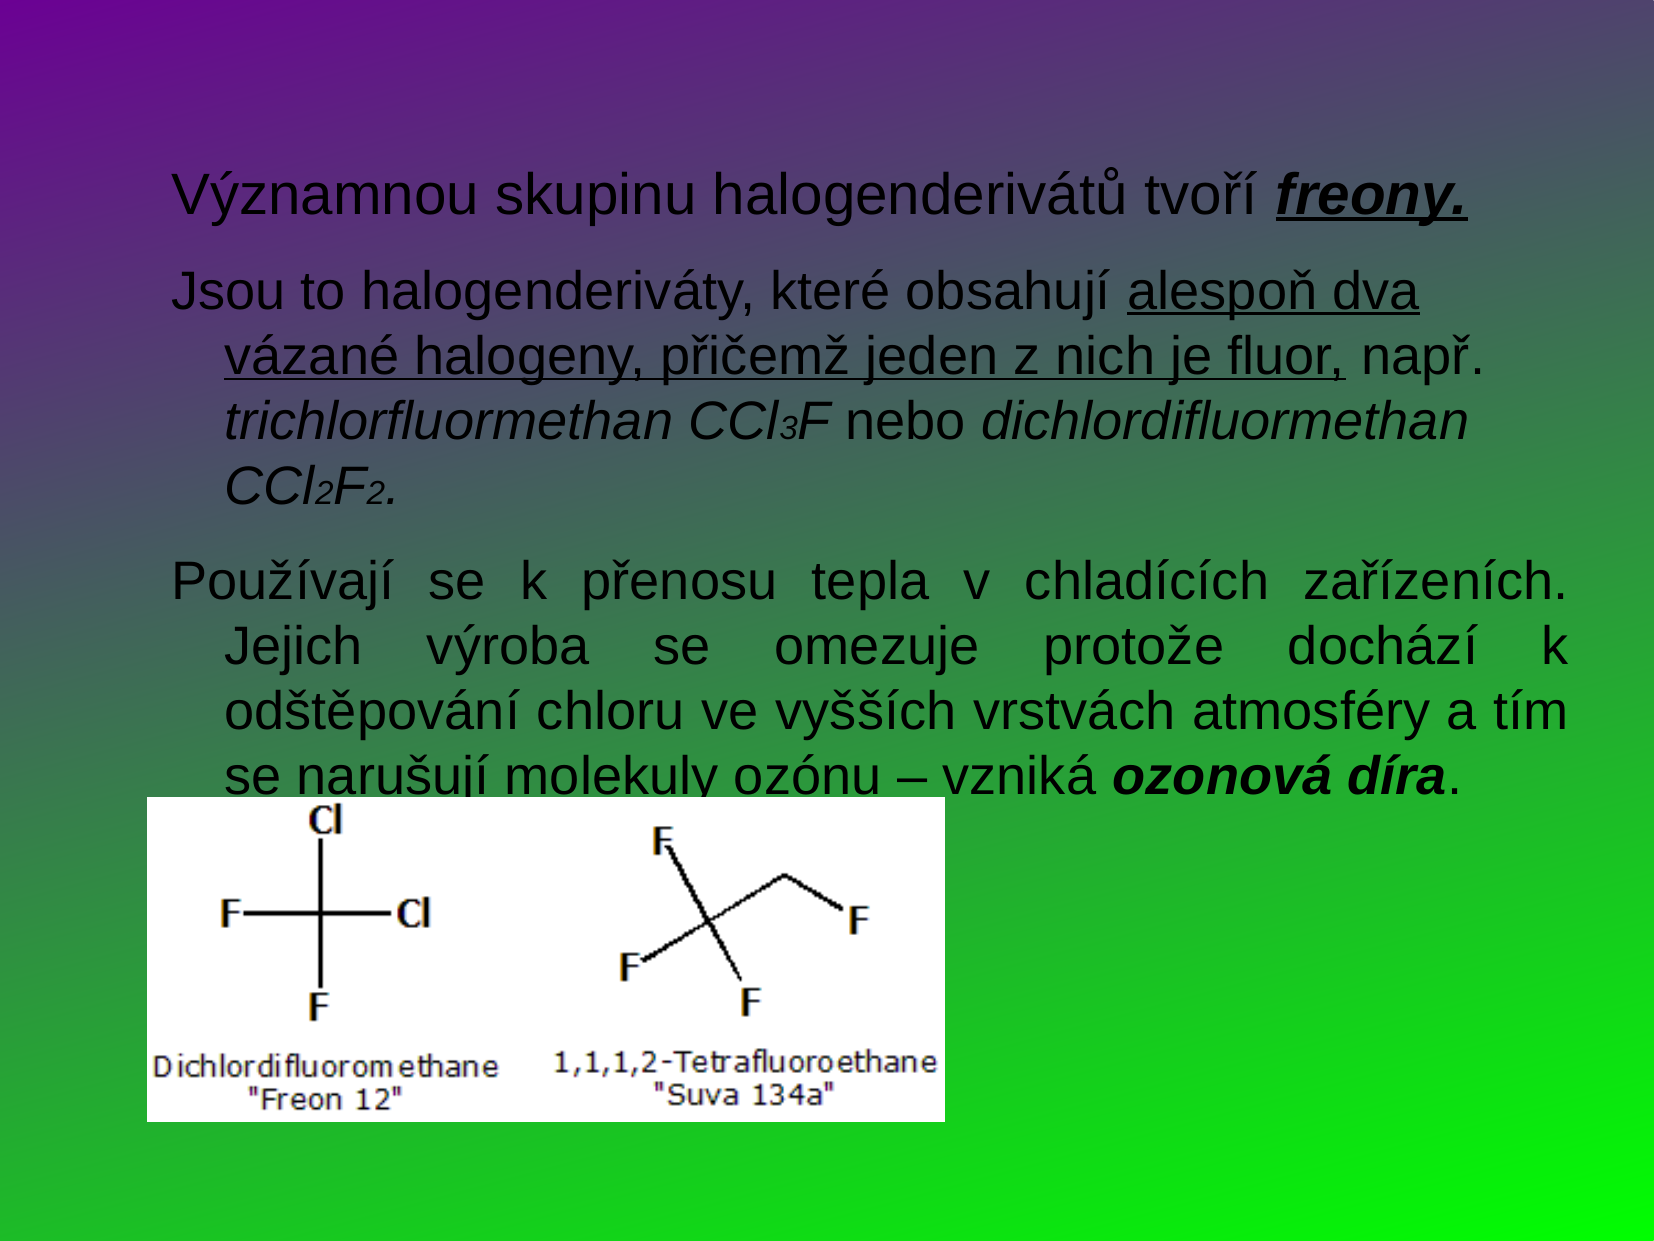

# Významnou skupinu halogenderivátů tvoří freony.
Jsou to halogenderiváty, které obsahují alespoň dva vázané halogeny, přičemž jeden z nich je fluor, např. trichlorfluormethan CCl3F nebo dichlordifluormethan CCl2F2.
Používají se k přenosu tepla v chladících zařízeních. Jejich výroba se omezuje protože dochází k odštěpování chloru ve vyšších vrstvách atmosféry a tím se narušují molekuly ozónu – vzniká ozonová díra.